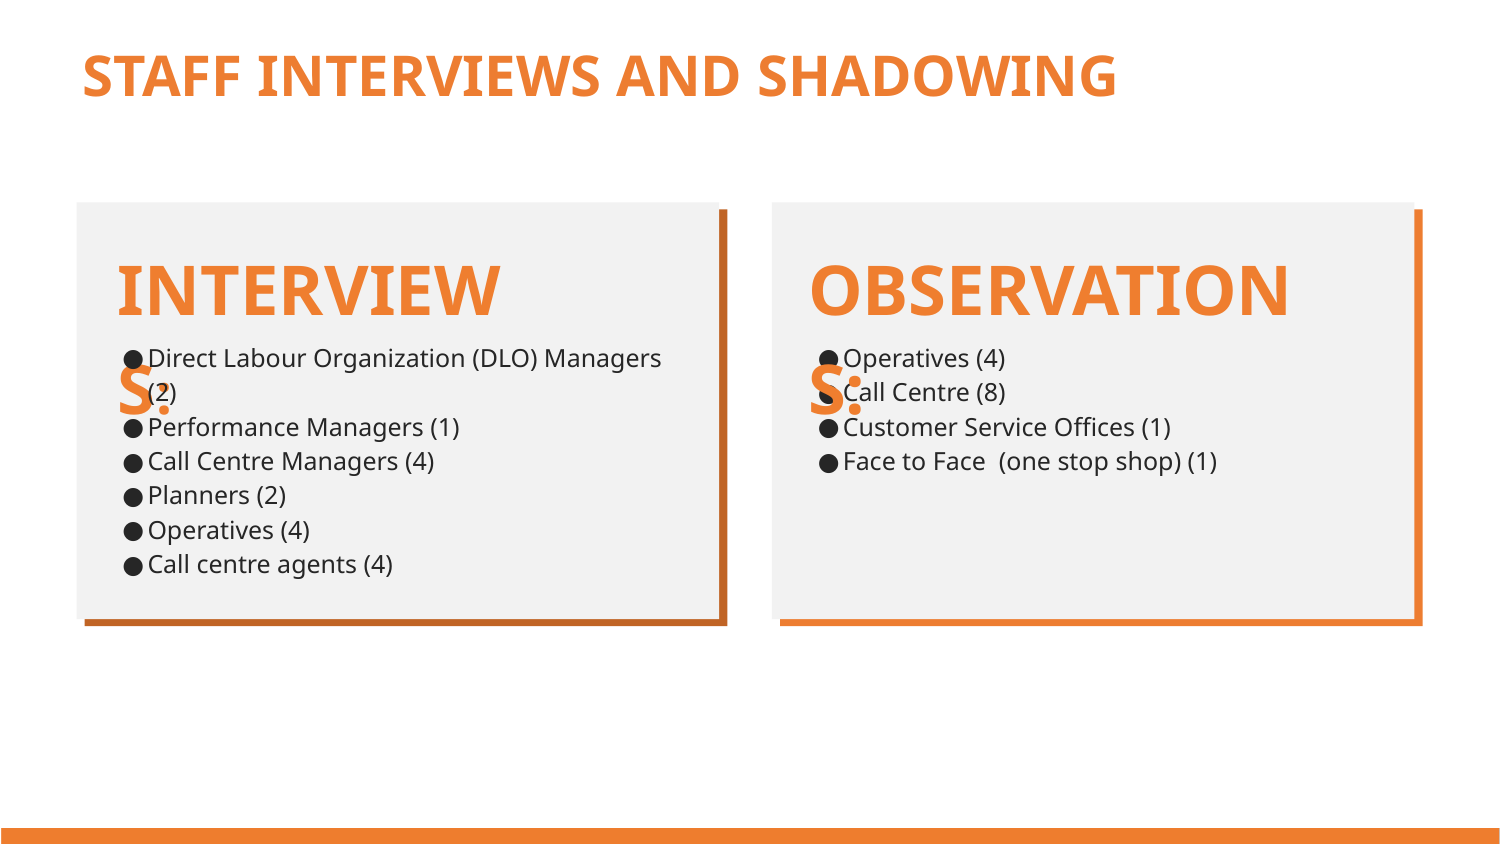

STAFF INTERVIEWS AND SHADOWING
INTERVIEWS:
OBSERVATIONS:
Direct Labour Organization (DLO) Managers (2)
Performance Managers (1)
Call Centre Managers (4)
Planners (2)
Operatives (4)
Call centre agents (4)
Operatives (4)
Call Centre (8)
Customer Service Offices (1)
Face to Face (one stop shop) (1)